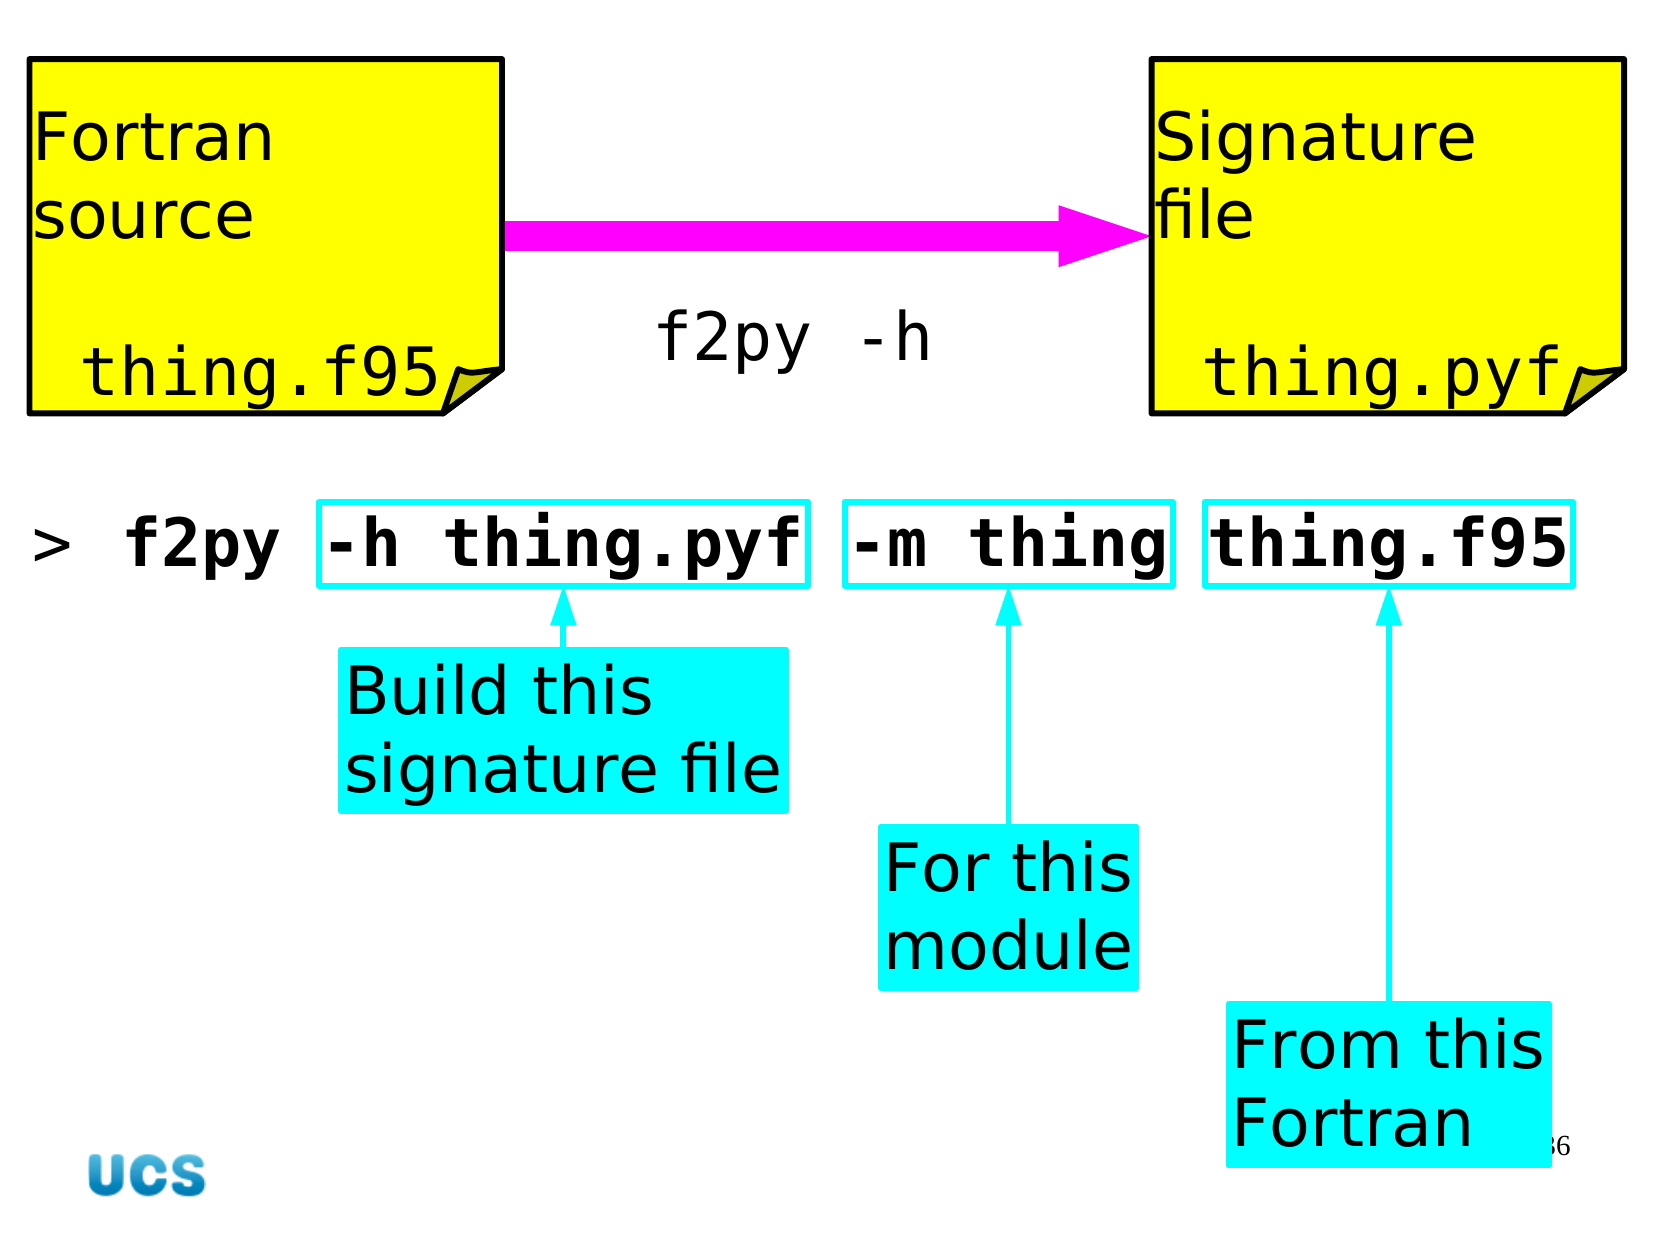

Fortran
source
Signature
file
f2py -h
thing.f95
thing.pyf
>
f2py
-h thing.pyf
-m thing
thing.f95
Build this
signature file
For this
module
From this
Fortran
36